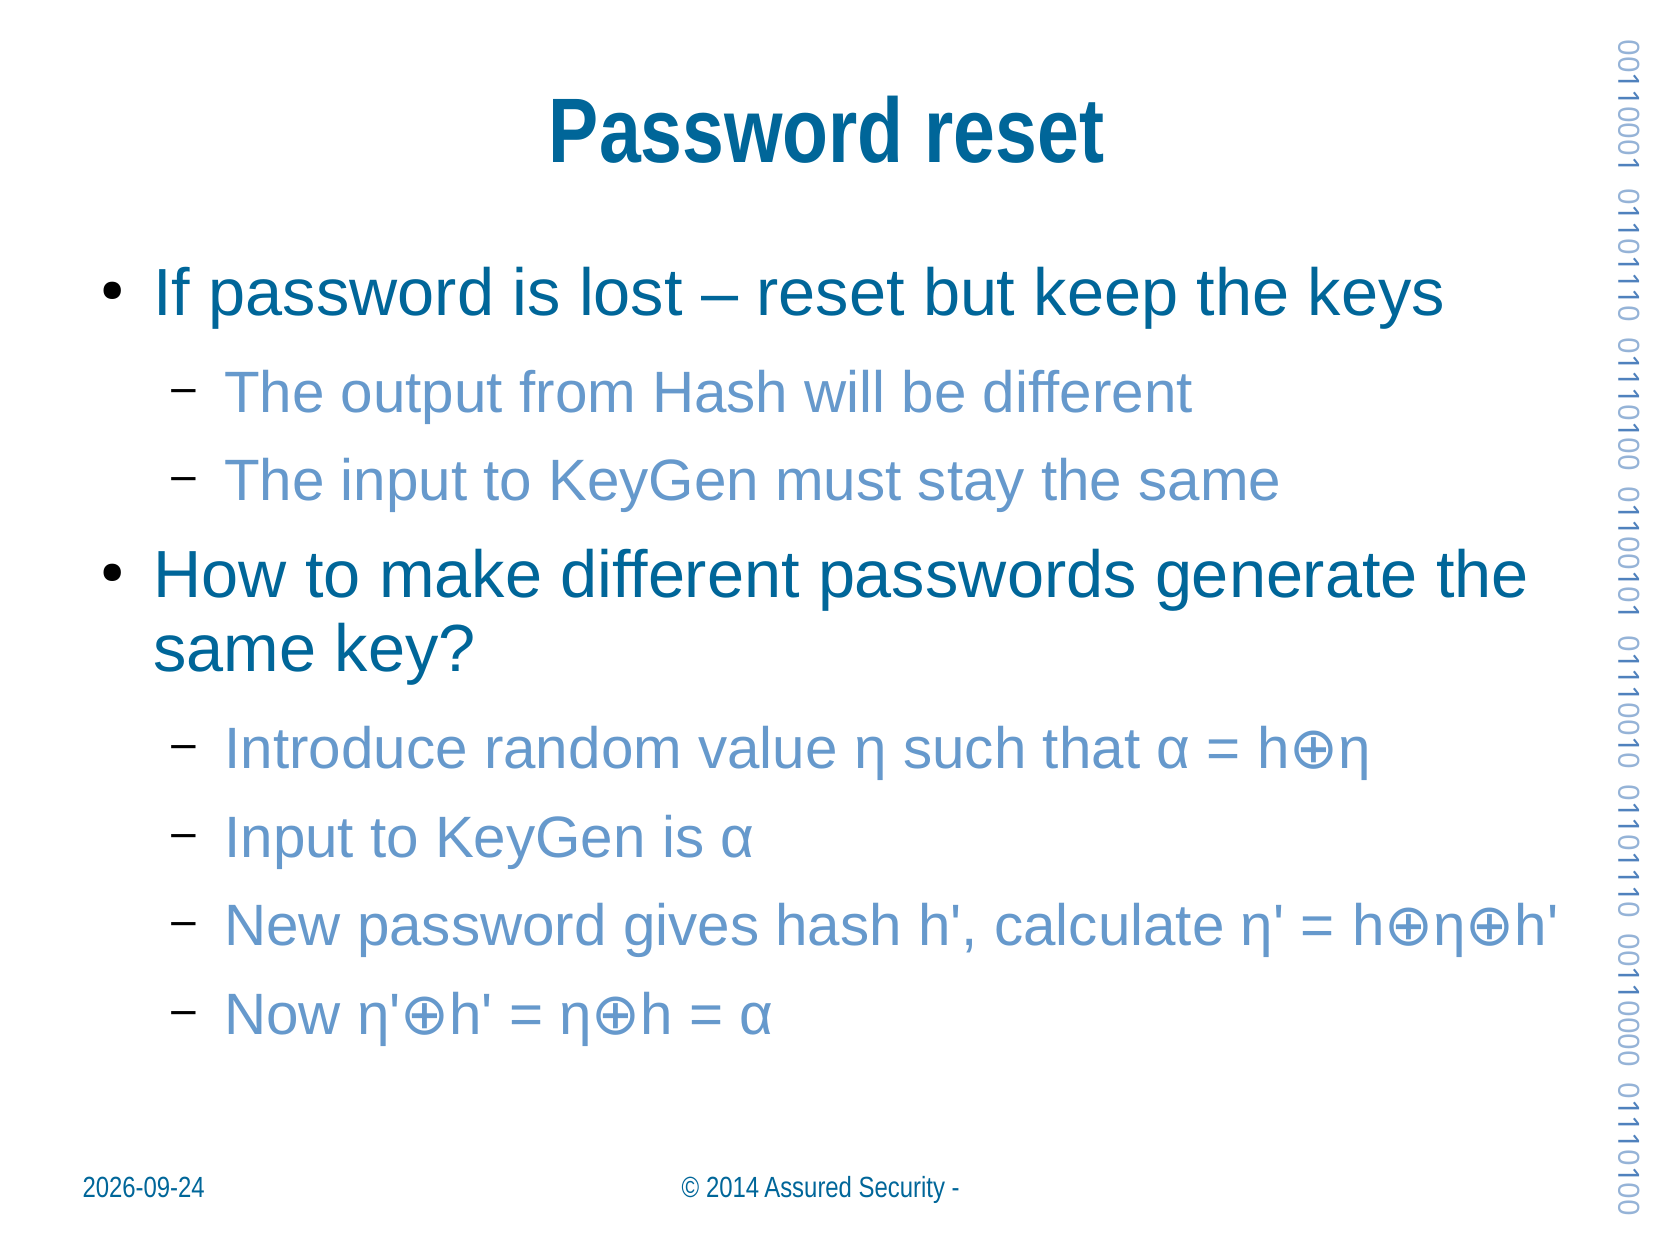

# Password reset
If password is lost – reset but keep the keys
The output from Hash will be different
The input to KeyGen must stay the same
How to make different passwords generate the same key?
Introduce random value η such that α = h⊕η
Input to KeyGen is α
New password gives hash h', calculate η' = h⊕η⊕h'
Now η'⊕h' = η⊕h = α